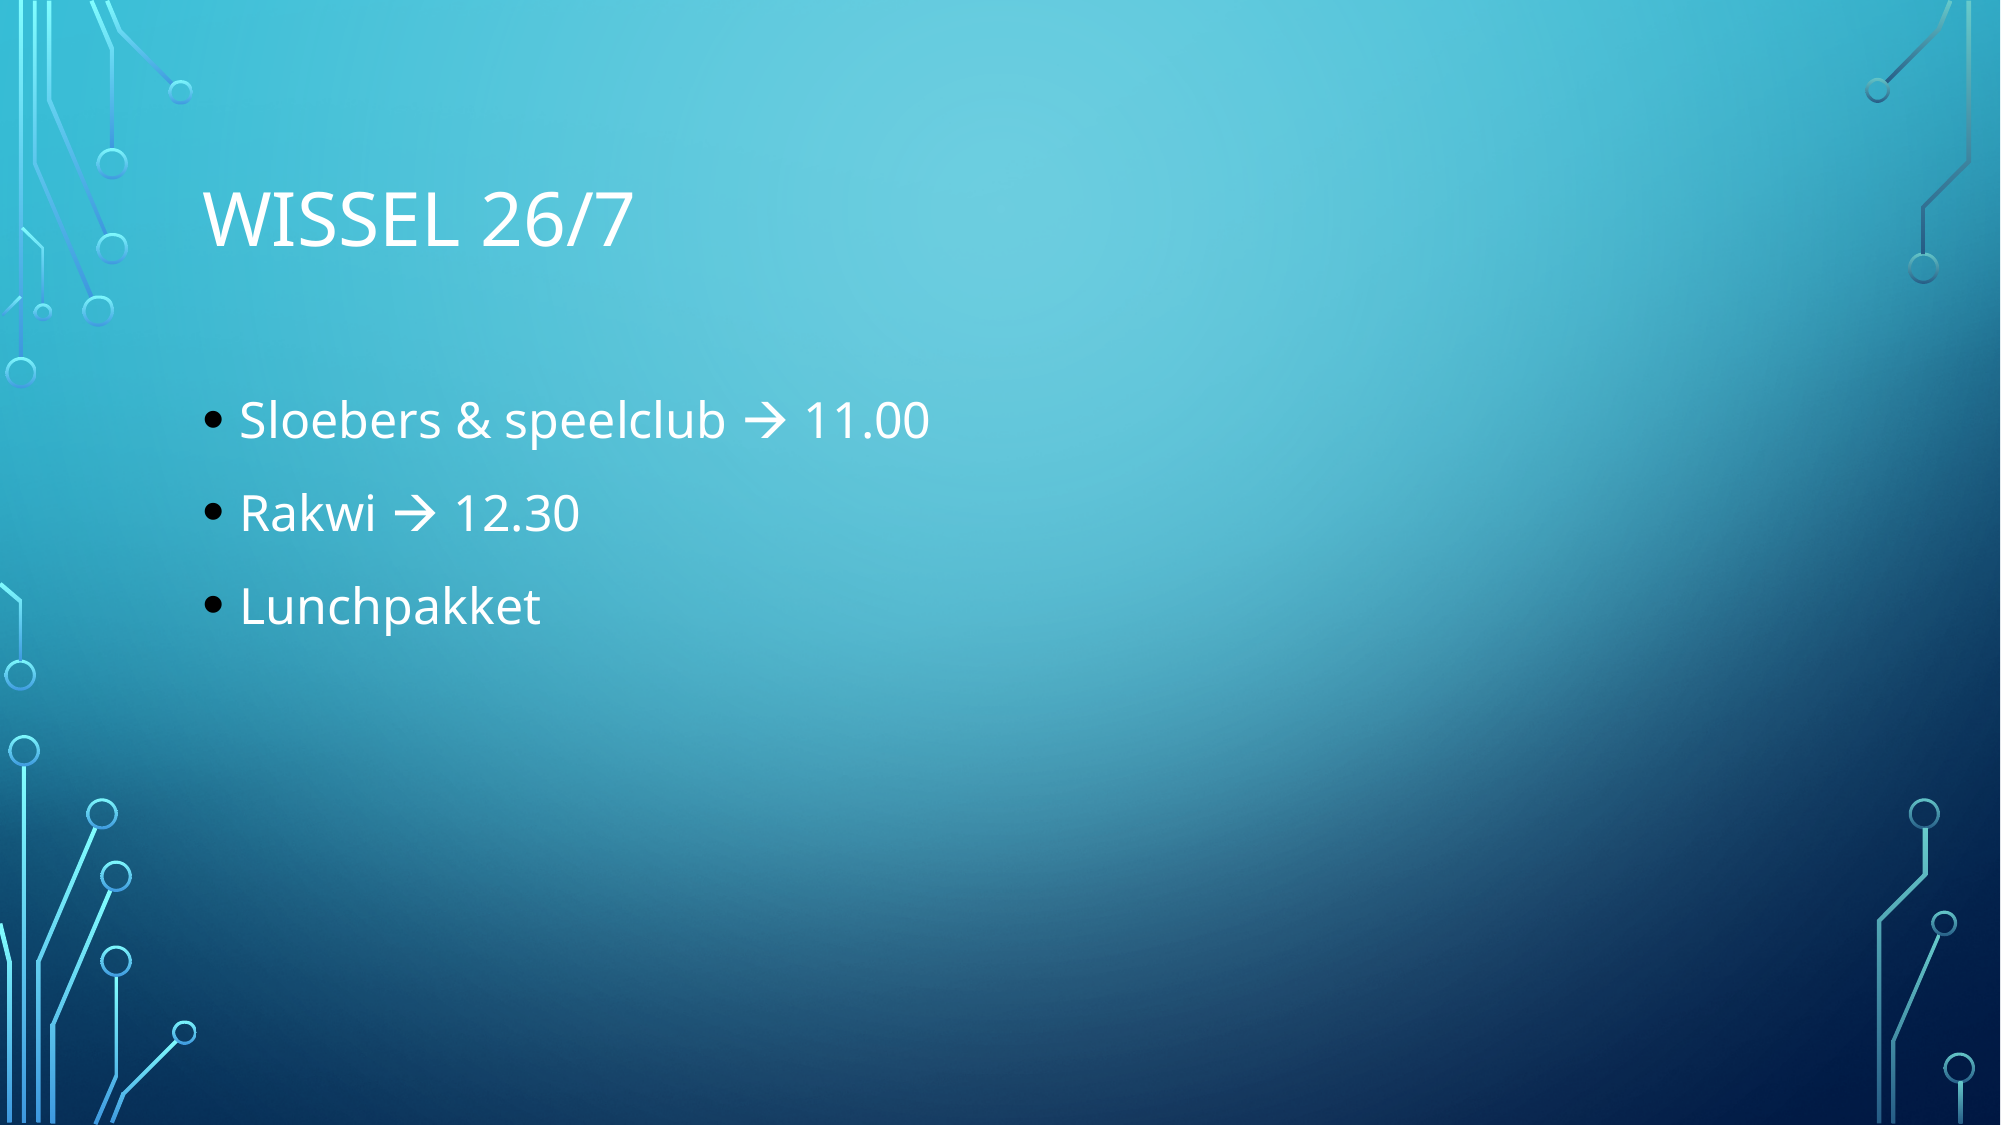

# Wissel 26/7
Sloebers & speelclub  11.00
Rakwi  12.30
Lunchpakket